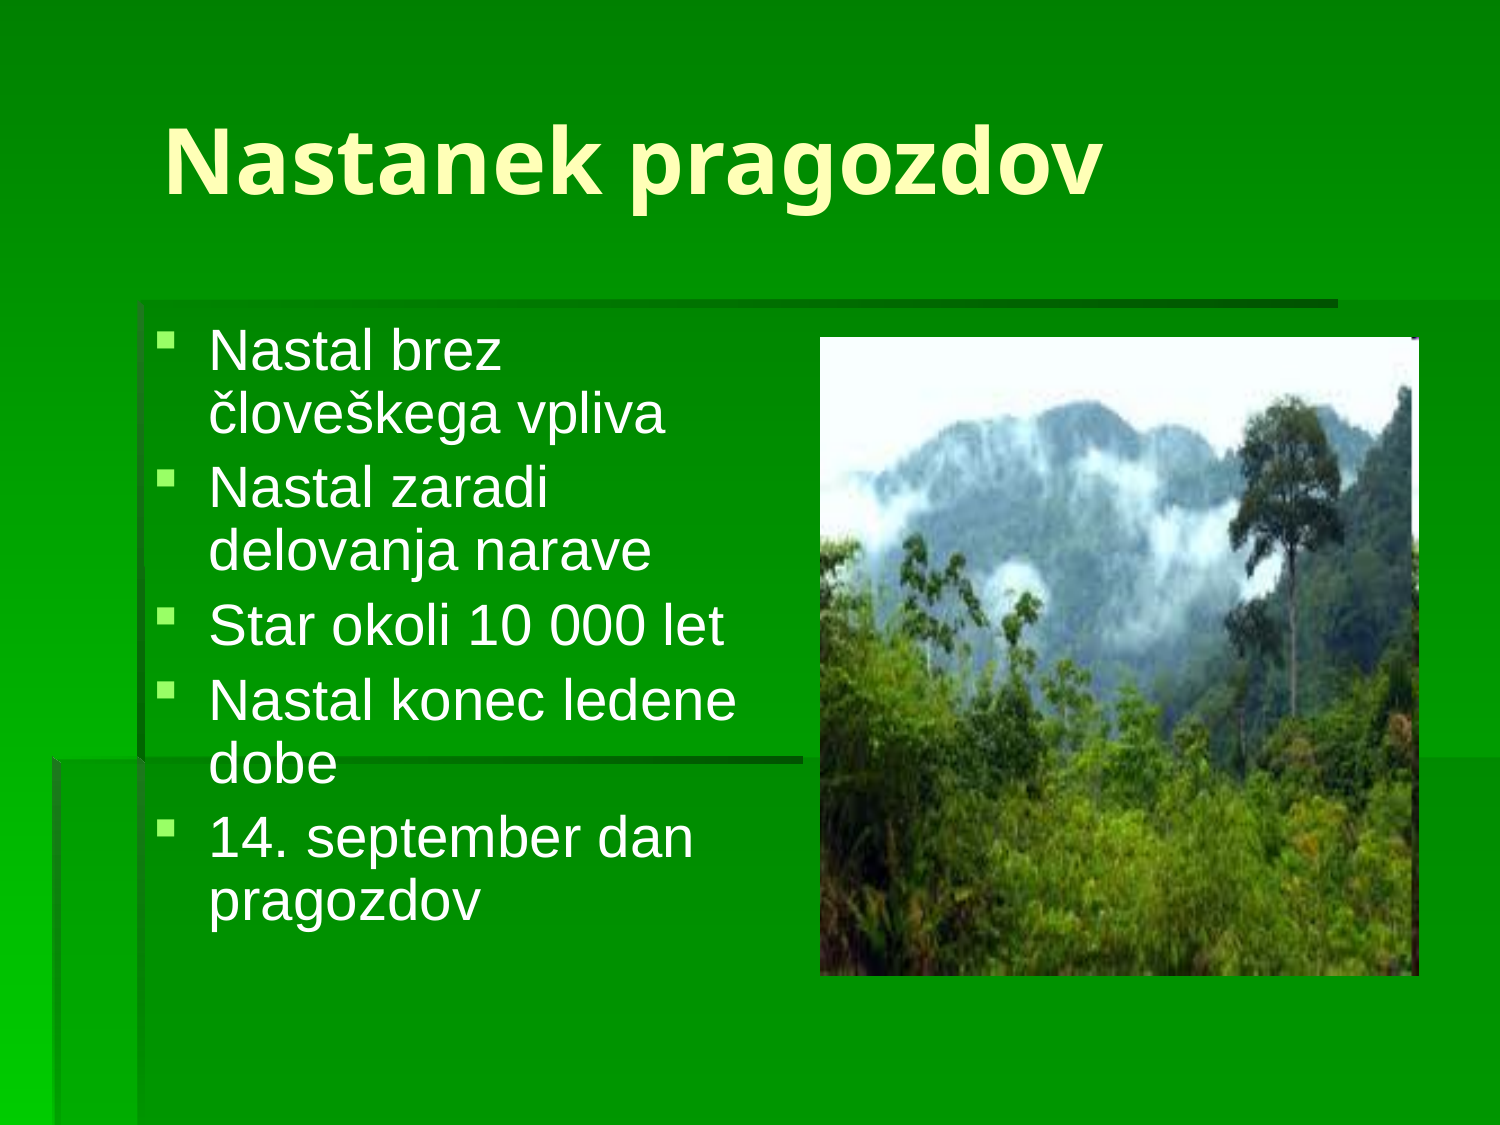

# Nastanek pragozdov
Nastal brez človeškega vpliva
Nastal zaradi delovanja narave
Star okoli 10 000 let
Nastal konec ledene dobe
14. september dan pragozdov